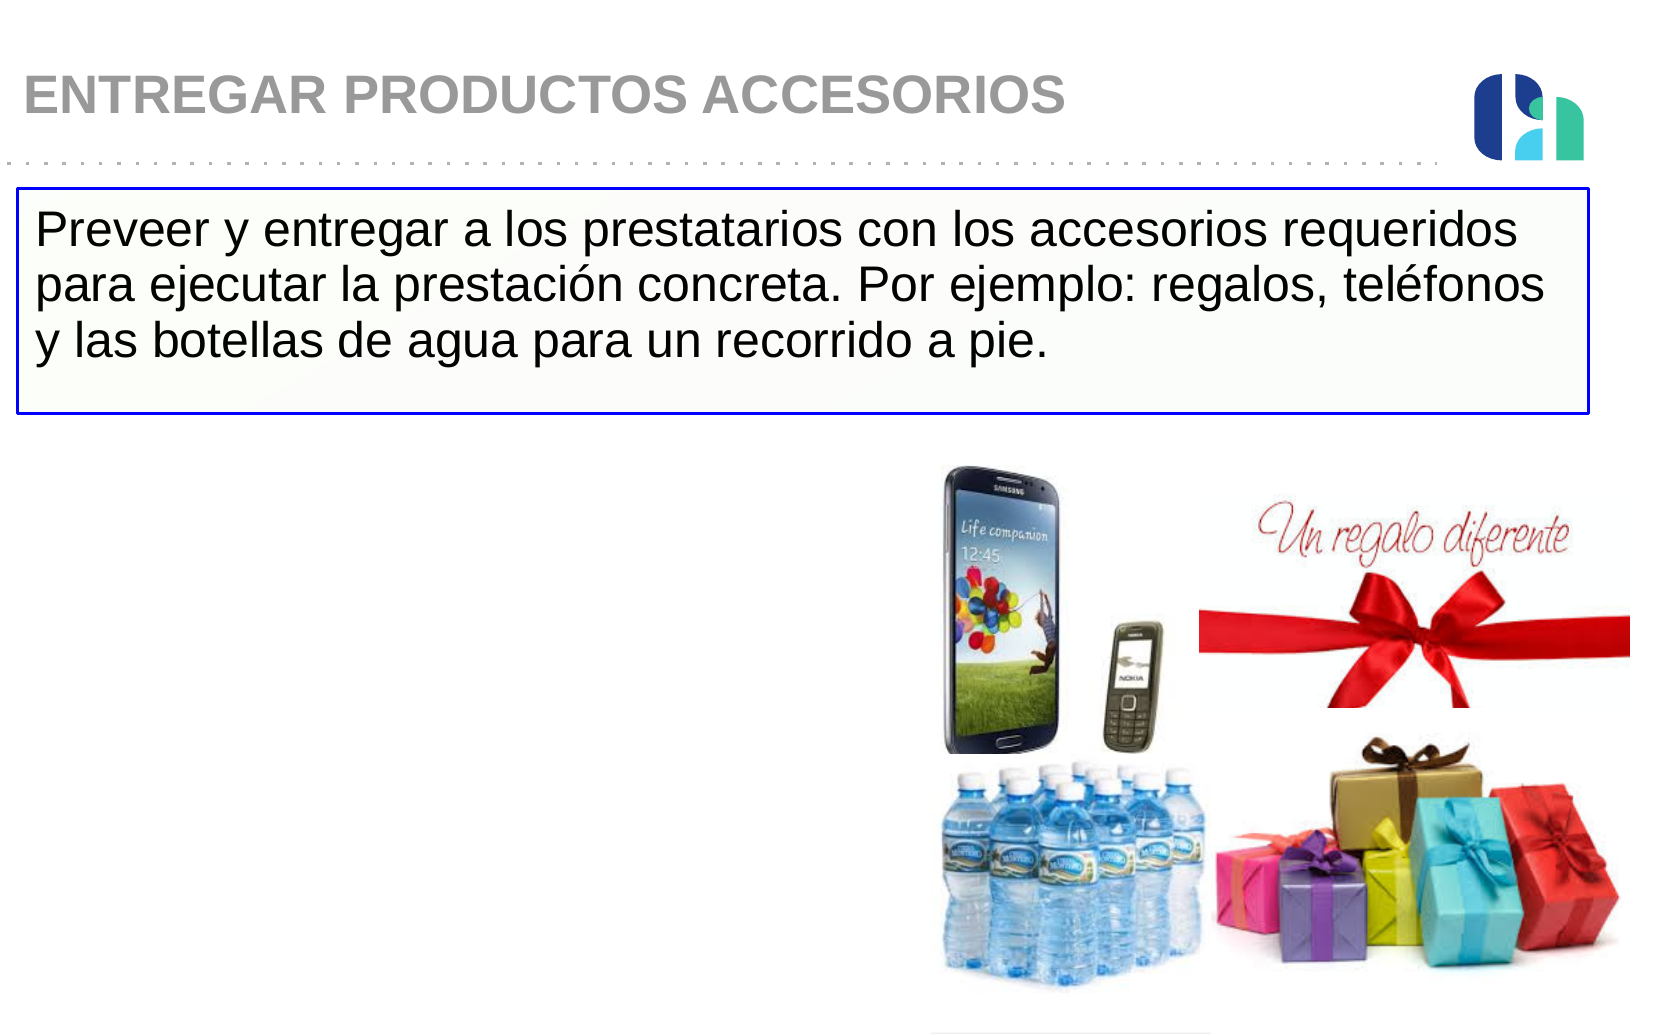

ENTREGAR PRODUCTOS ACCESORIOS
Preveer y entregar a los prestatarios con los accesorios requeridos para ejecutar la prestación concreta. Por ejemplo: regalos, teléfonos y las botellas de agua para un recorrido a pie.